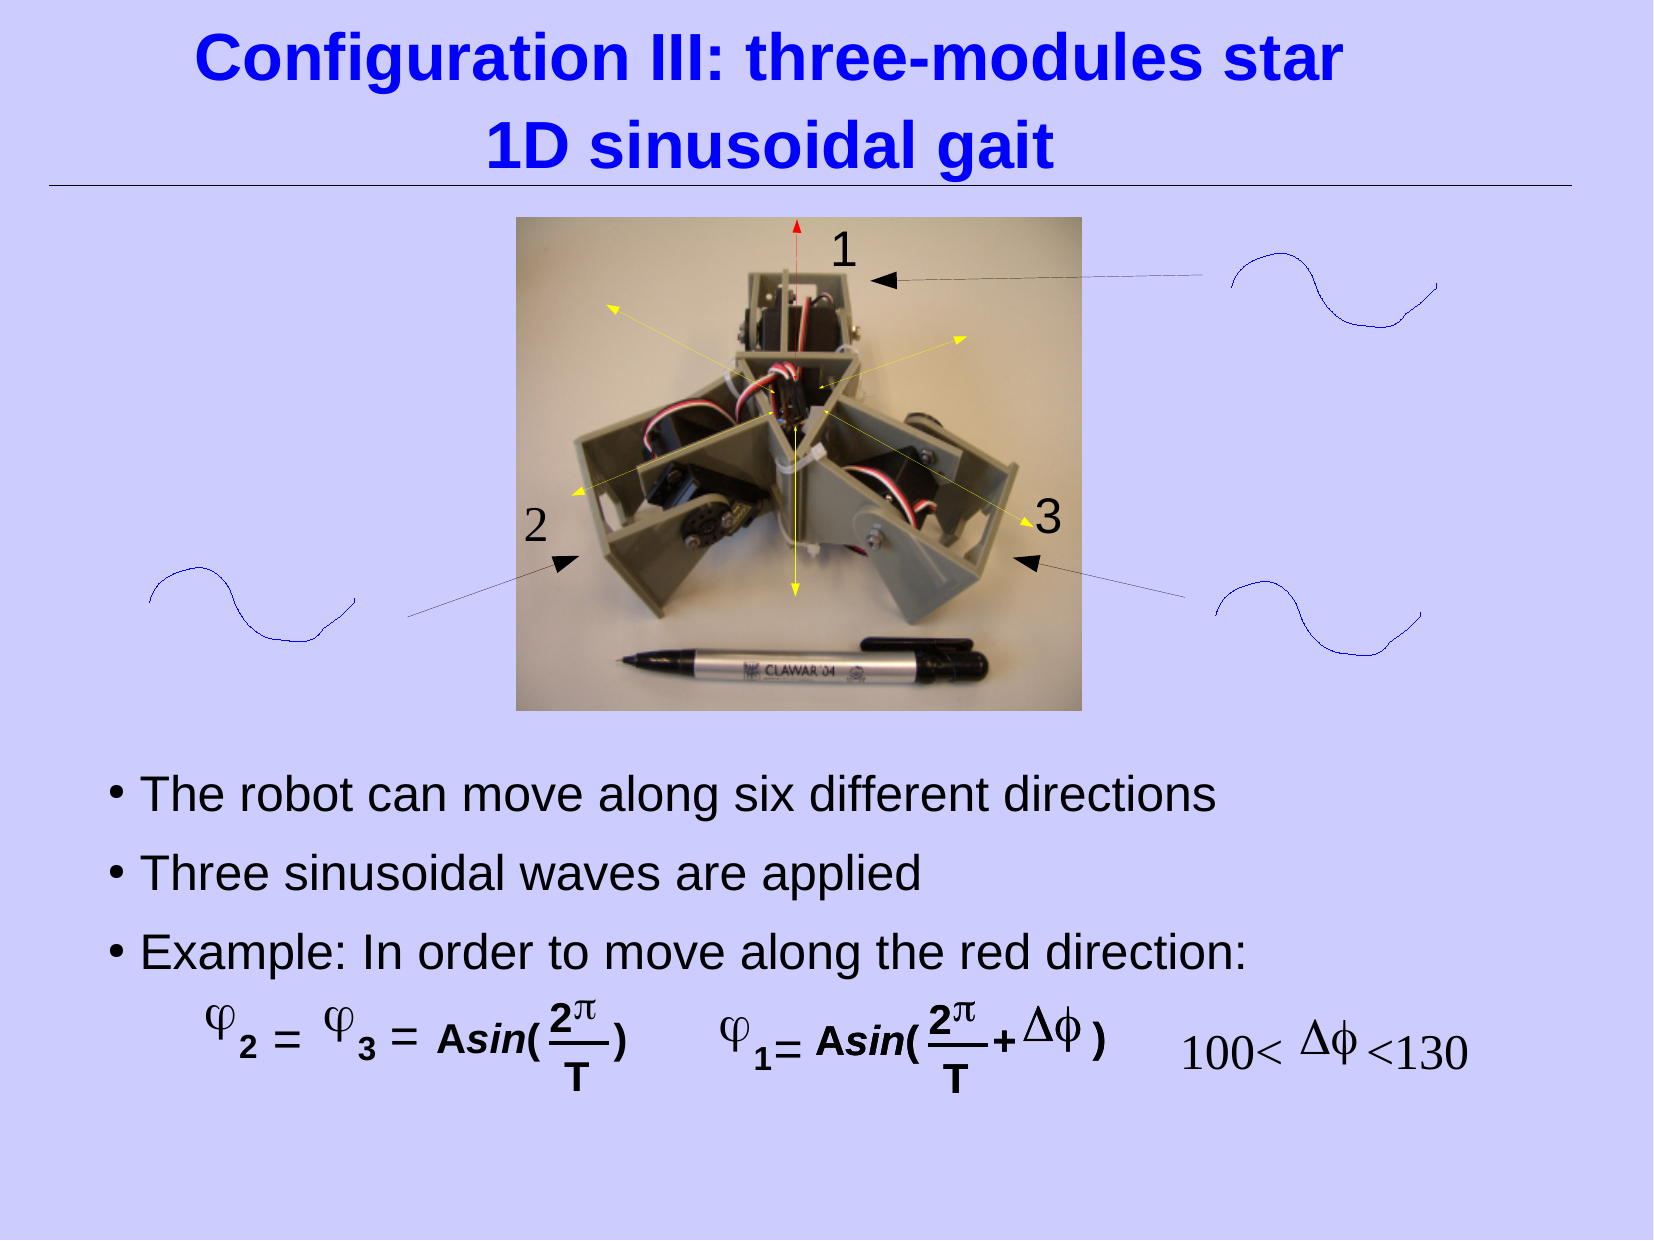

# Configuration III: three-modules star 1D sinusoidal gait
1
3
2
 The robot can move along six different directions
 Three sinusoidal waves are applied
 Example: In order to move along the red direction:
p
2
Asin(
)
T
p
p
2
2
Df
Df
)
)
Asin(
+
Asin(
+
T
T
j
1
=
j
2
j
3
=
=
Df
<130
100<